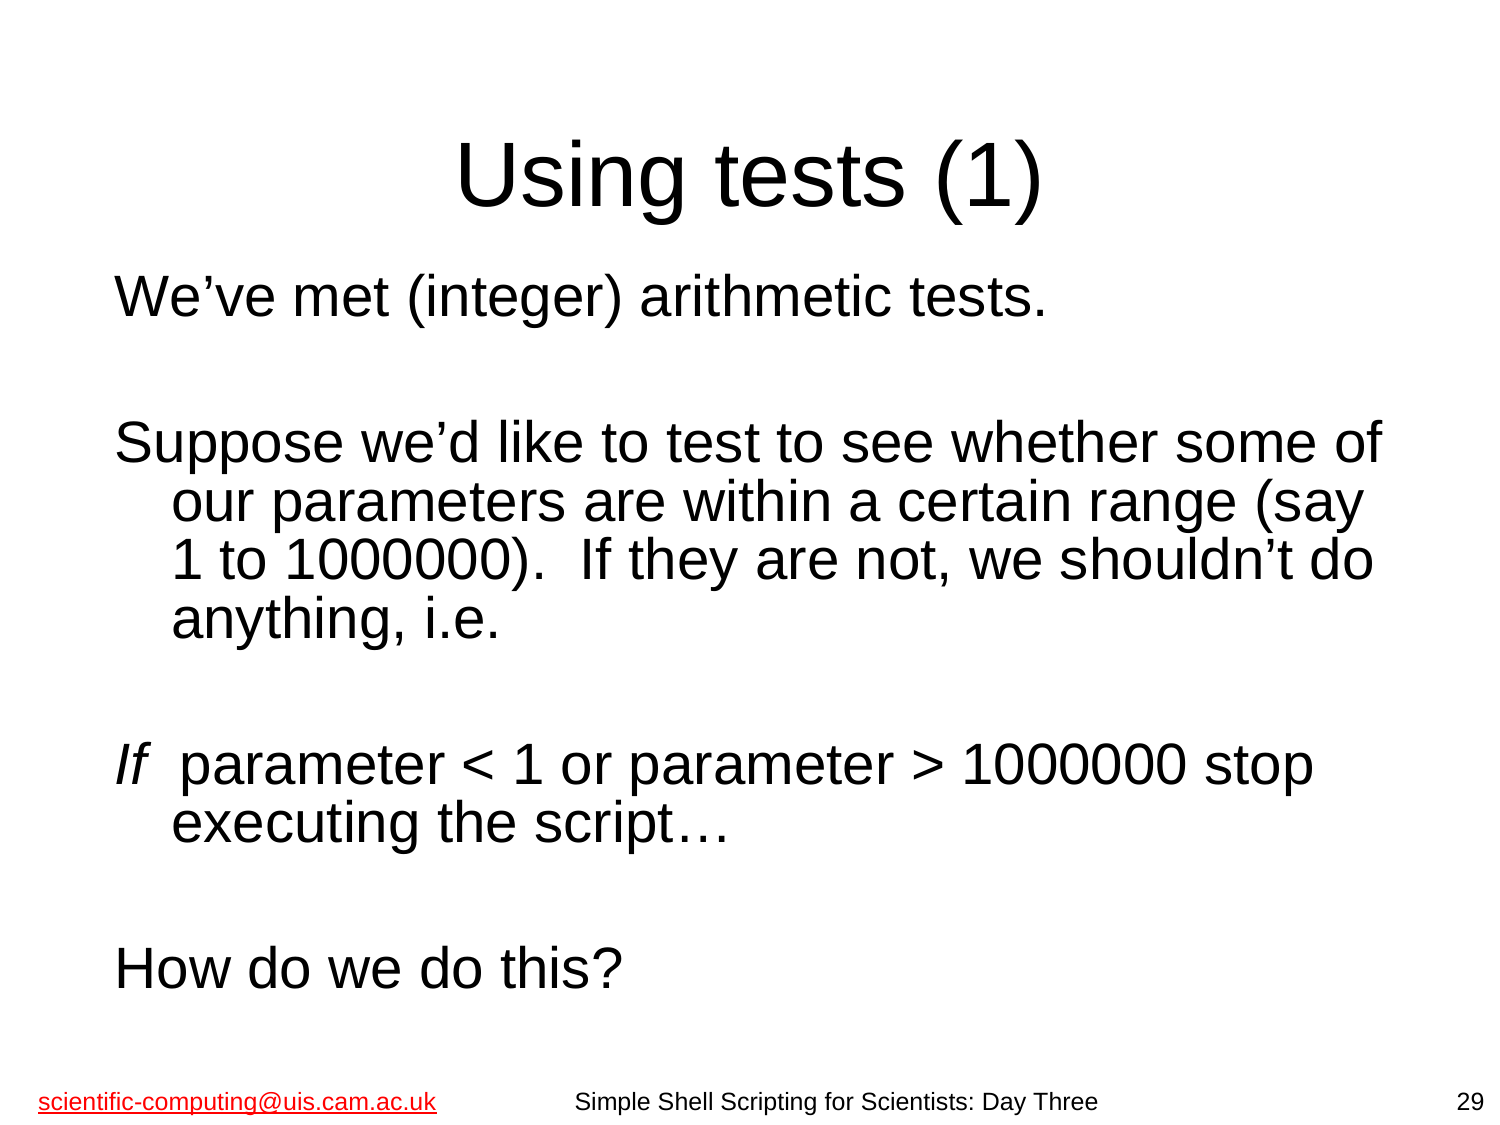

# Using tests (1)
We’ve met (integer) arithmetic tests.
Suppose we’d like to test to see whether some of our parameters are within a certain range (say 1 to 1000000). If they are not, we shouldn’t do anything, i.e.
If parameter < 1 or parameter > 1000000 stop executing the script…
How do we do this?
escience-support@ucs.cam.ac.uk	Simple Shell Scripting for Scientists: Day Three
29